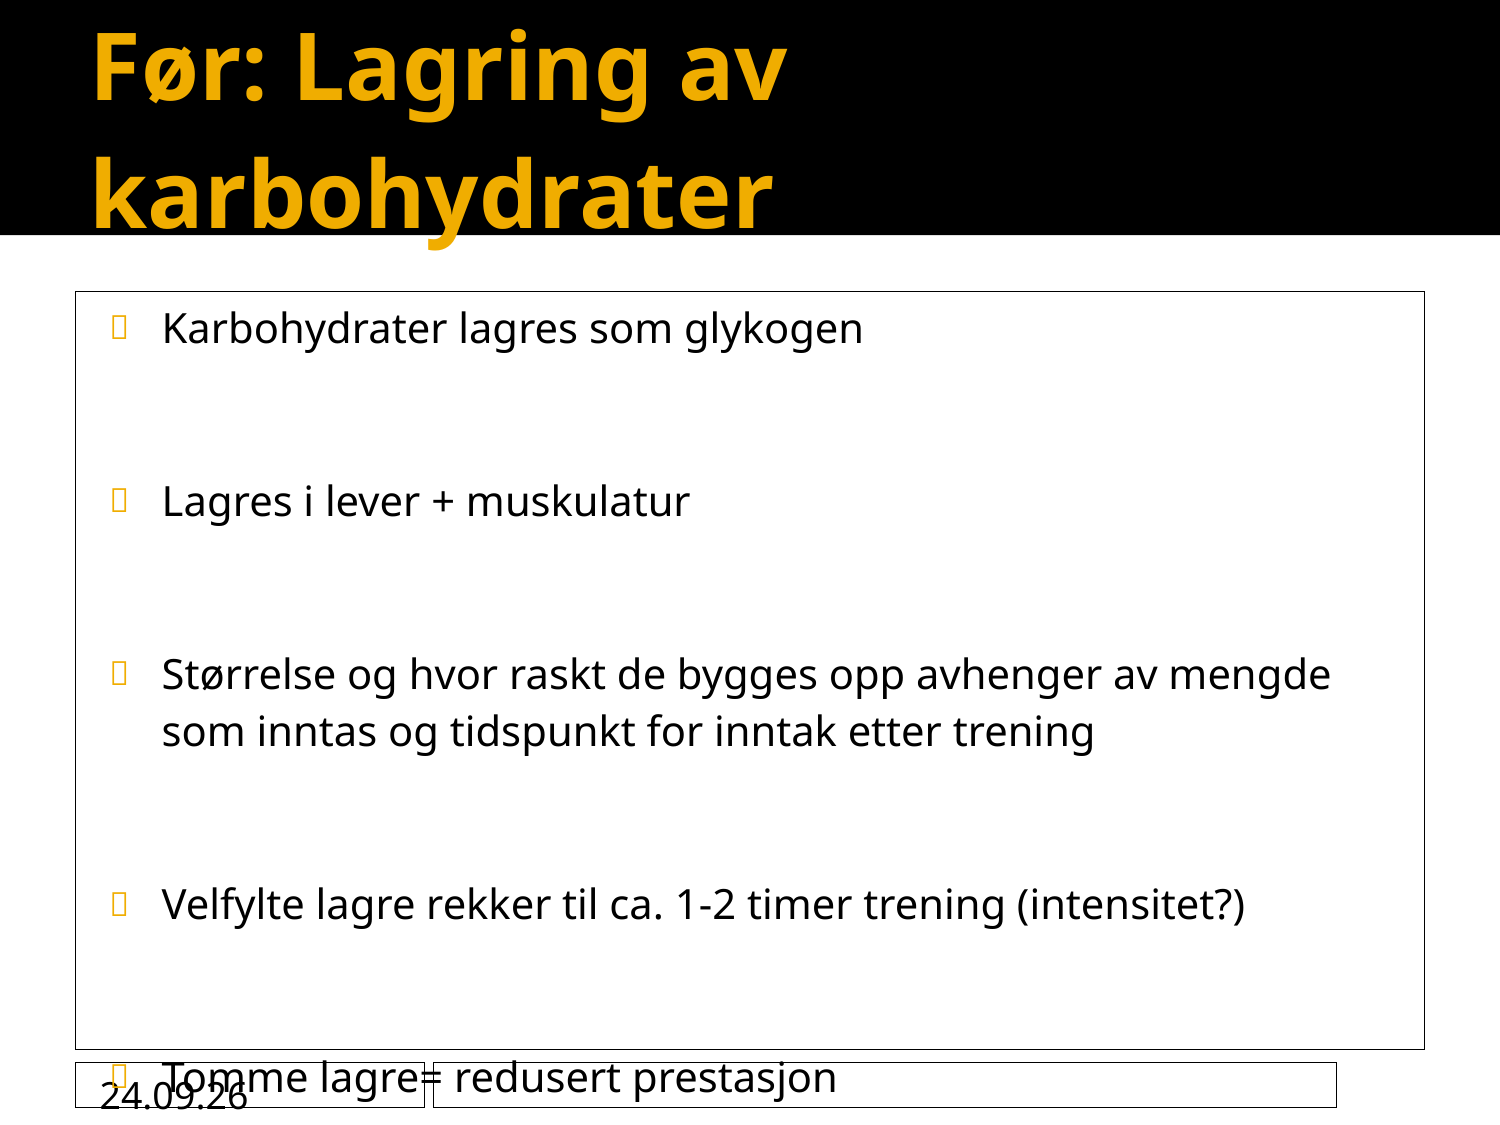

# Før: Lagring av karbohydrater
Karbohydrater lagres som glykogen
Lagres i lever + muskulatur
Størrelse og hvor raskt de bygges opp avhenger av mengde som inntas og tidspunkt for inntak etter trening
Velfylte lagre rekker til ca. 1-2 timer trening (intensitet?)
Tomme lagre= redusert prestasjon